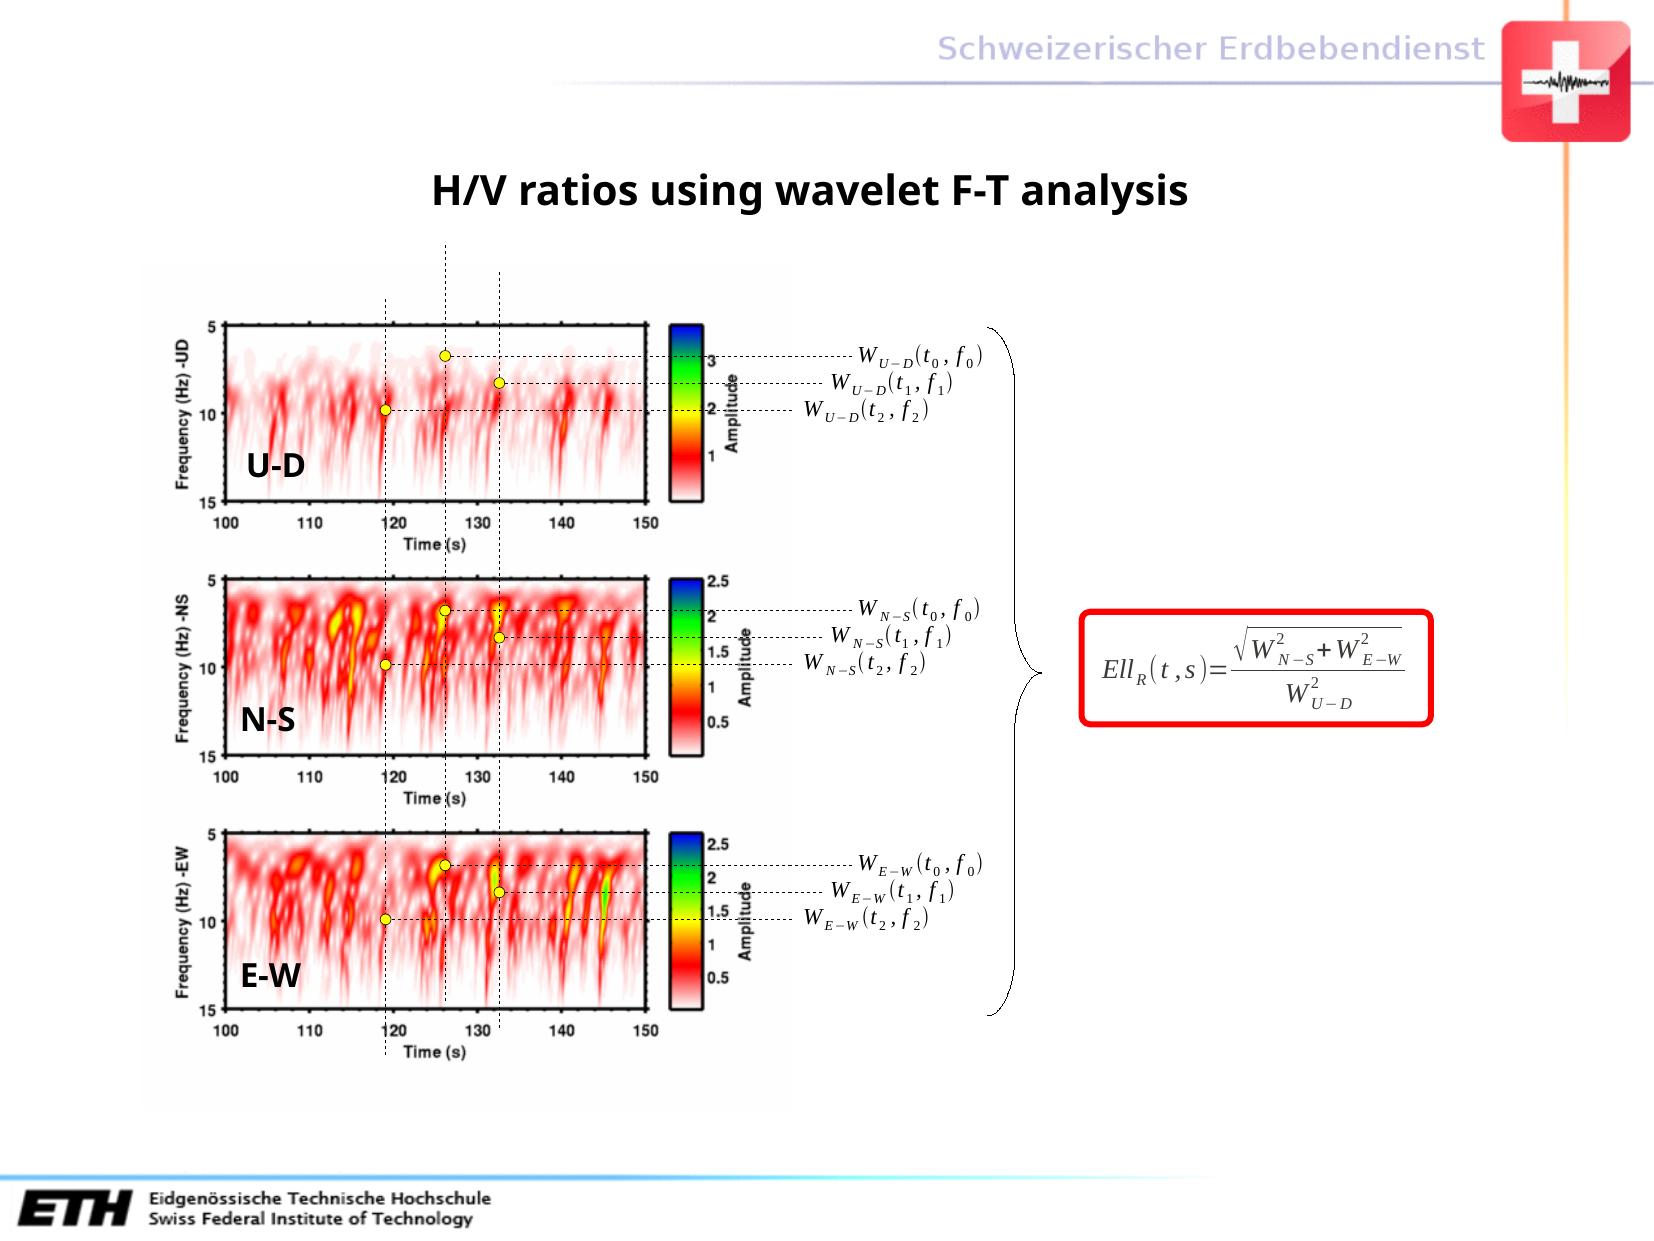

H/V ratios using wavelet F-T analysis
U-D
N-S
E-W